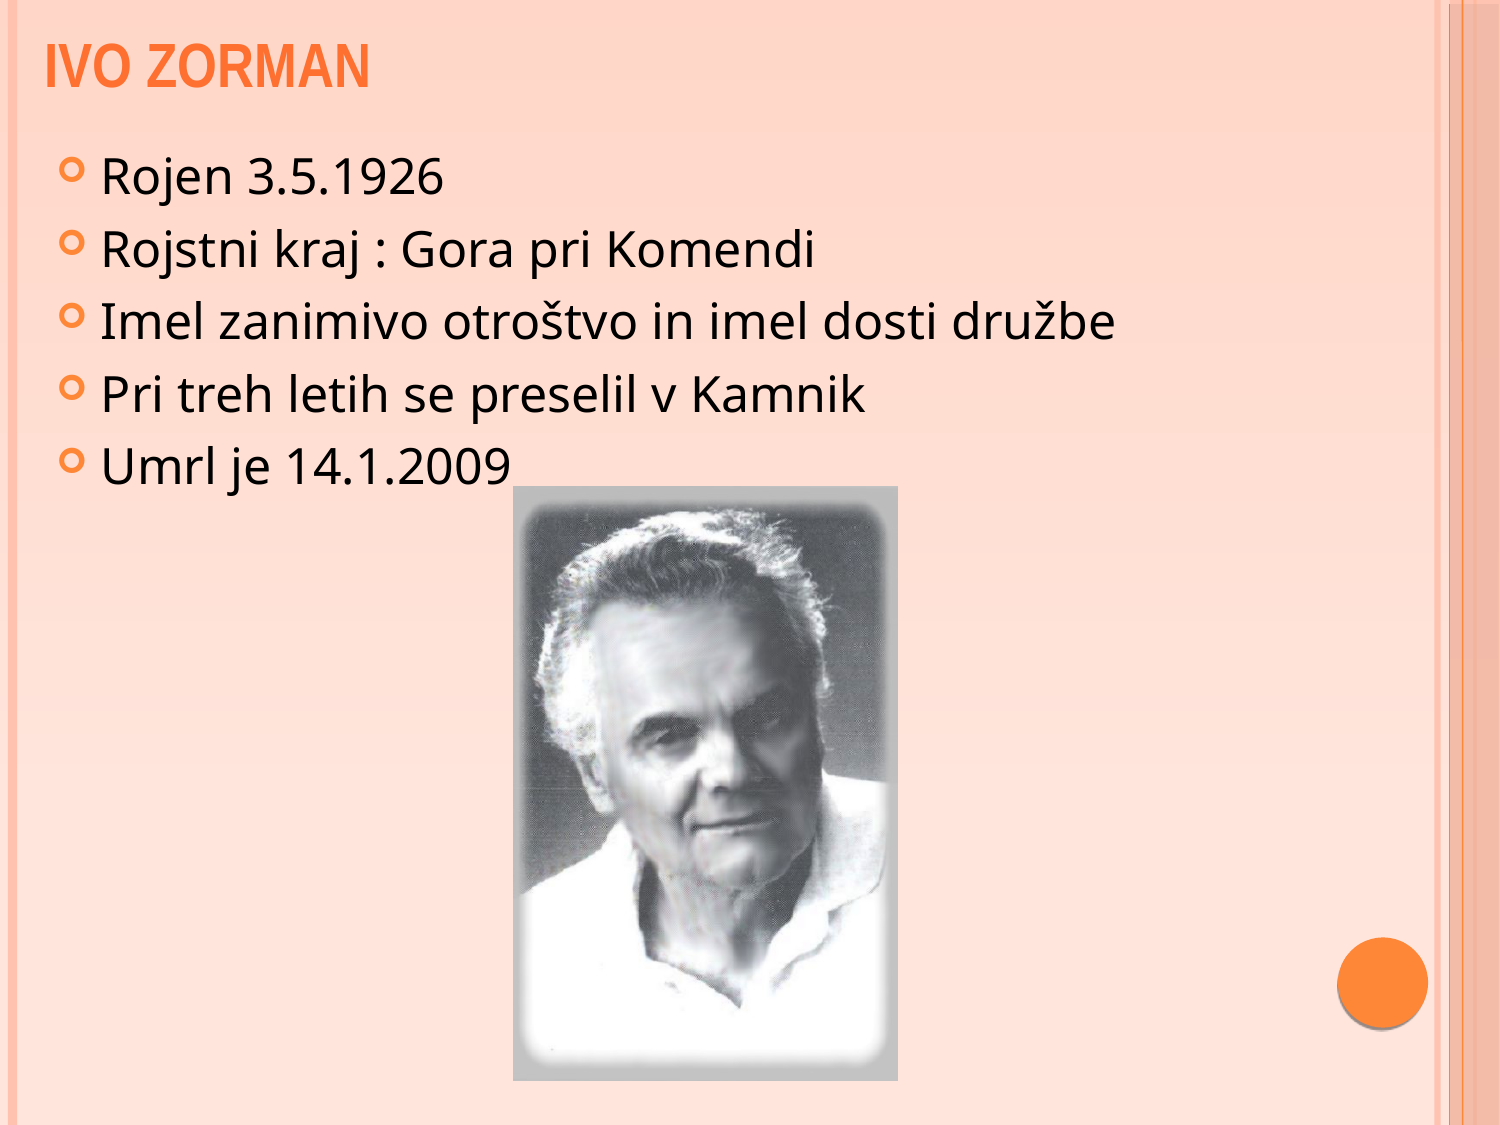

# Ivo Zorman
Rojen 3.5.1926
Rojstni kraj : Gora pri Komendi
Imel zanimivo otroštvo in imel dosti družbe
Pri treh letih se preselil v Kamnik
Umrl je 14.1.2009